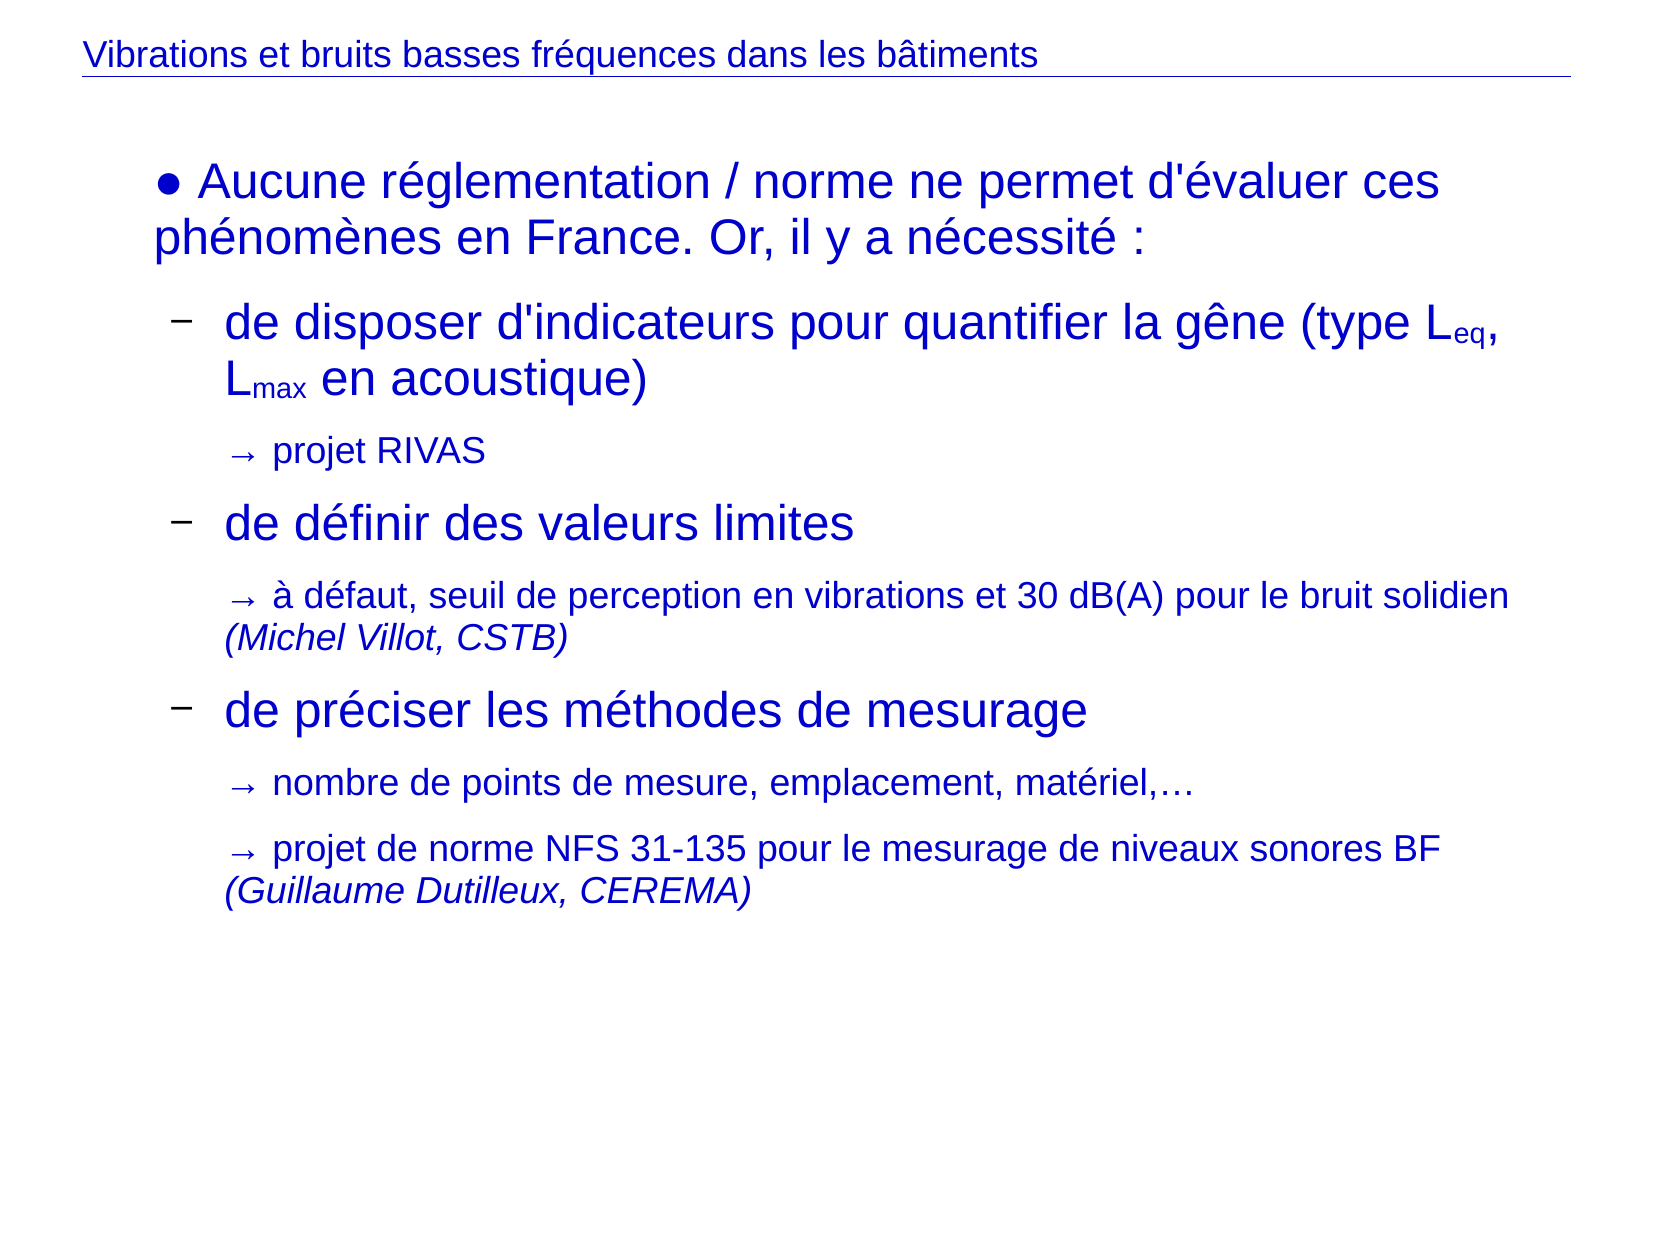

# Vibrations et bruits basses fréquences dans les bâtiments
● Aucune réglementation / norme ne permet d'évaluer ces phénomènes en France. Or, il y a nécessité :
de disposer d'indicateurs pour quantifier la gêne (type Leq, Lmax en acoustique)
→ projet RIVAS
de définir des valeurs limites
→ à défaut, seuil de perception en vibrations et 30 dB(A) pour le bruit solidien (Michel Villot, CSTB)
de préciser les méthodes de mesurage
→ nombre de points de mesure, emplacement, matériel,…
→ projet de norme NFS 31-135 pour le mesurage de niveaux sonores BF (Guillaume Dutilleux, CEREMA)